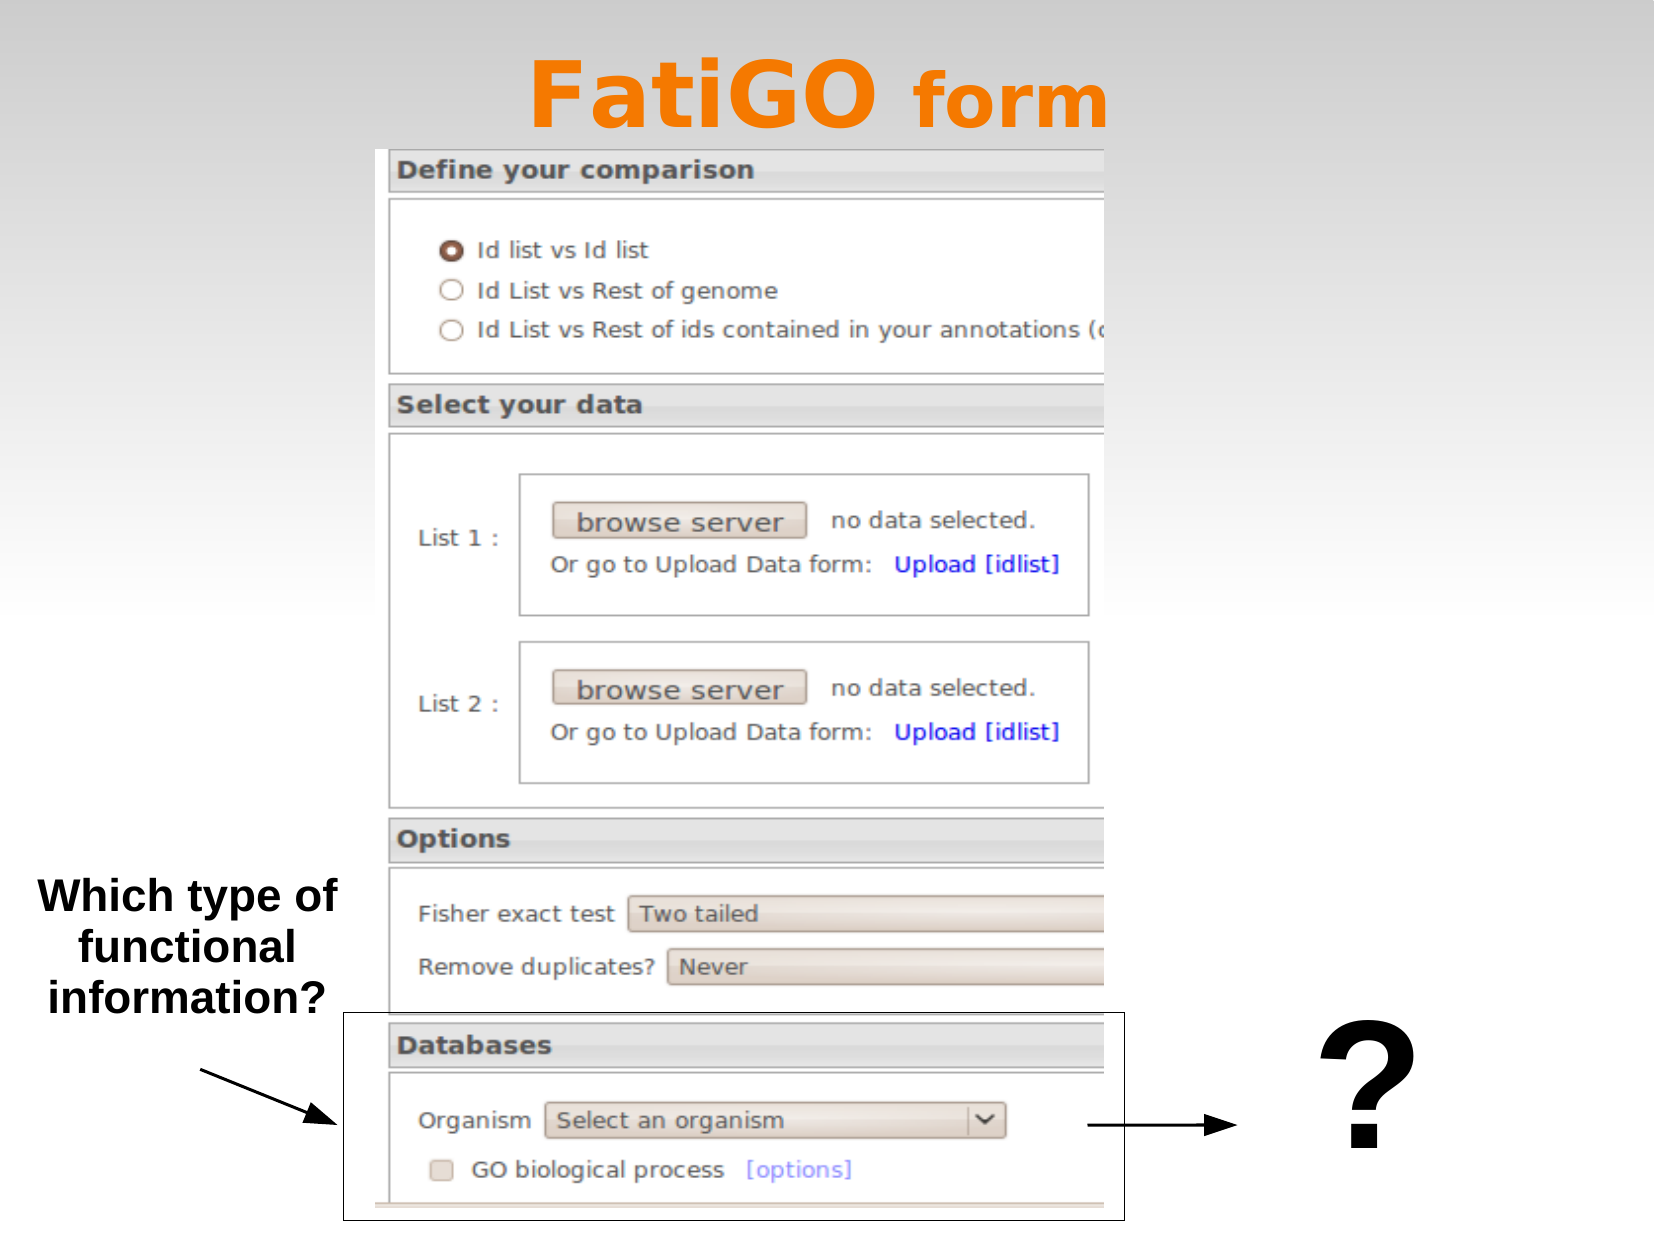

# FatiGO form
Which type of functional information?
?